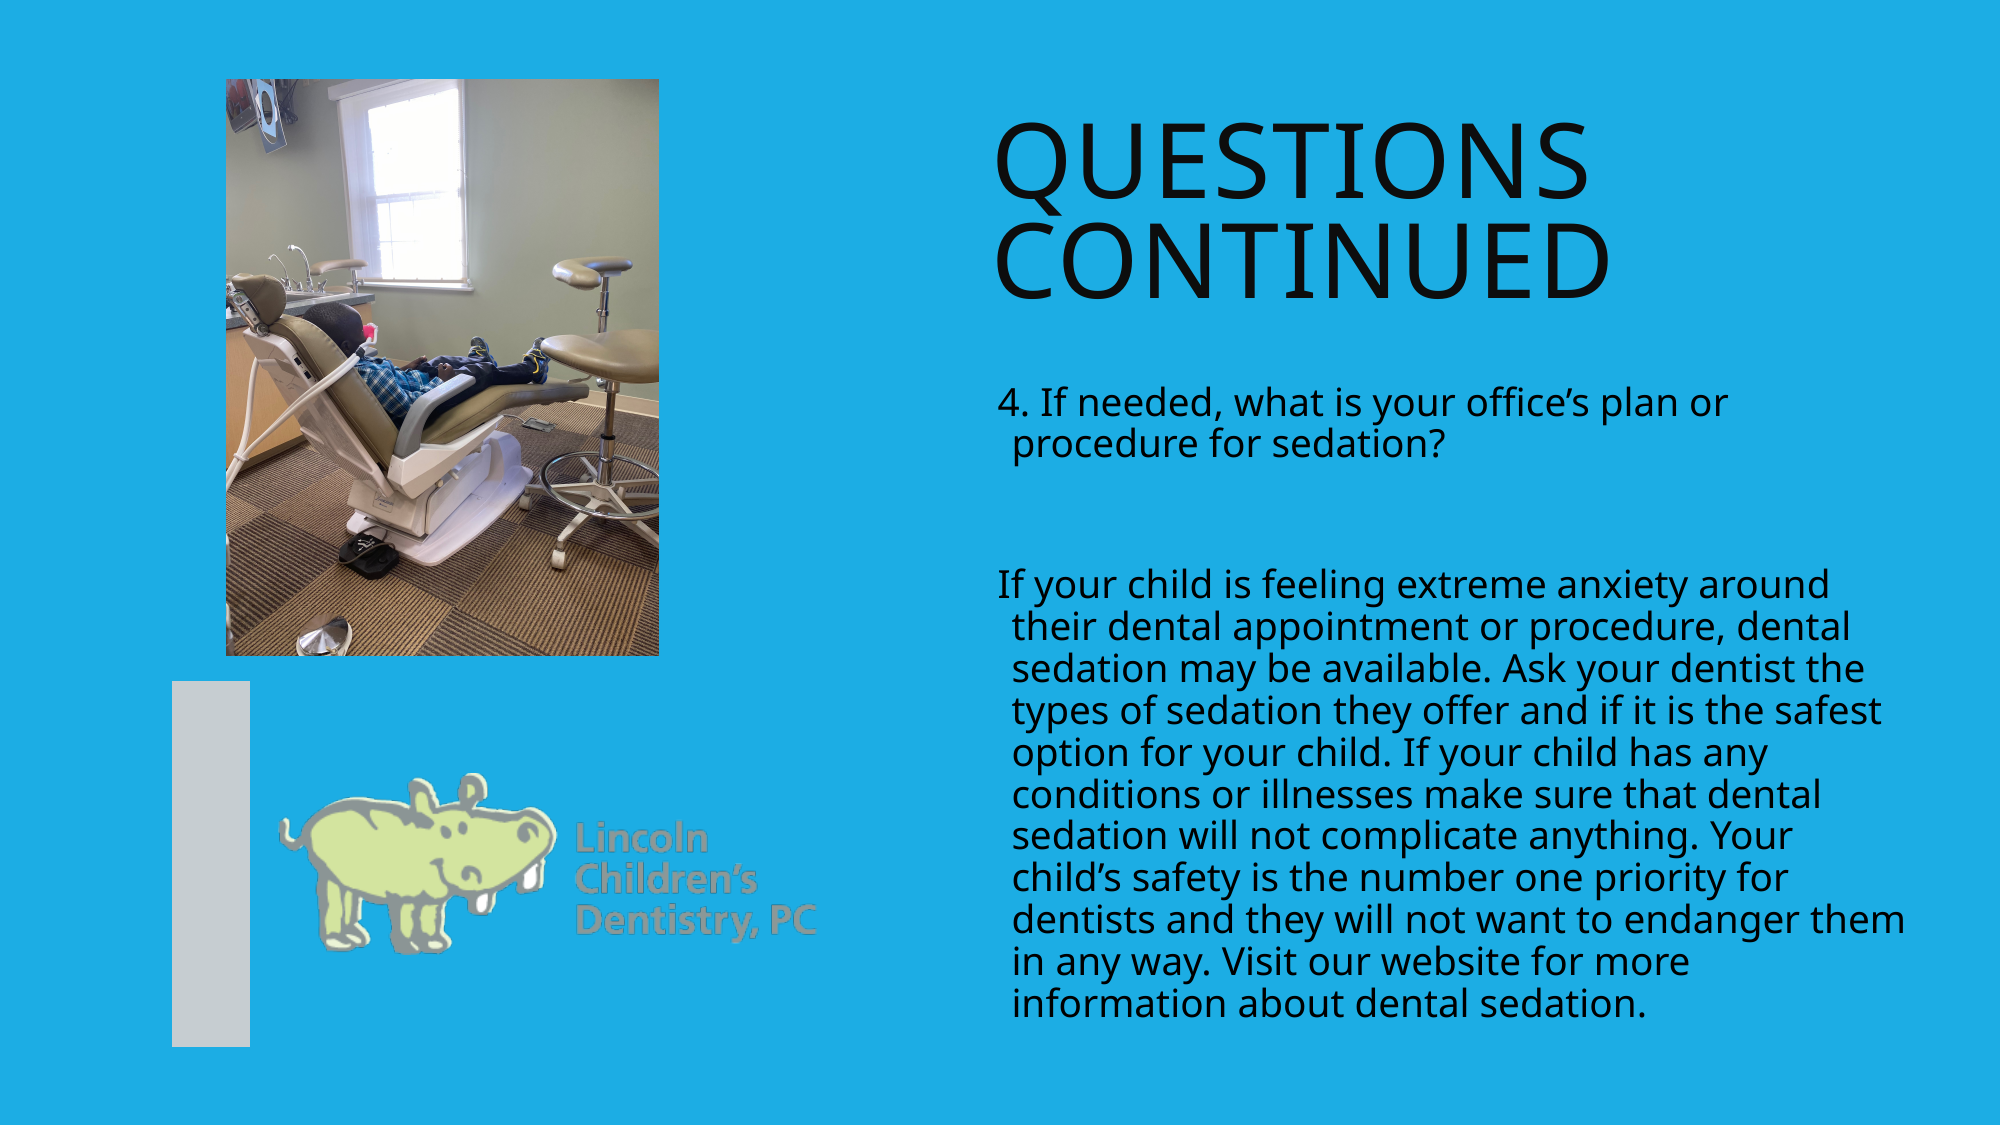

# Questions continued
4. If needed, what is your office’s plan or procedure for sedation?
If your child is feeling extreme anxiety around their dental appointment or procedure, dental sedation may be available. Ask your dentist the types of sedation they offer and if it is the safest option for your child. If your child has any conditions or illnesses make sure that dental sedation will not complicate anything. Your child’s safety is the number one priority for dentists and they will not want to endanger them in any way. Visit our website for more information about dental sedation.